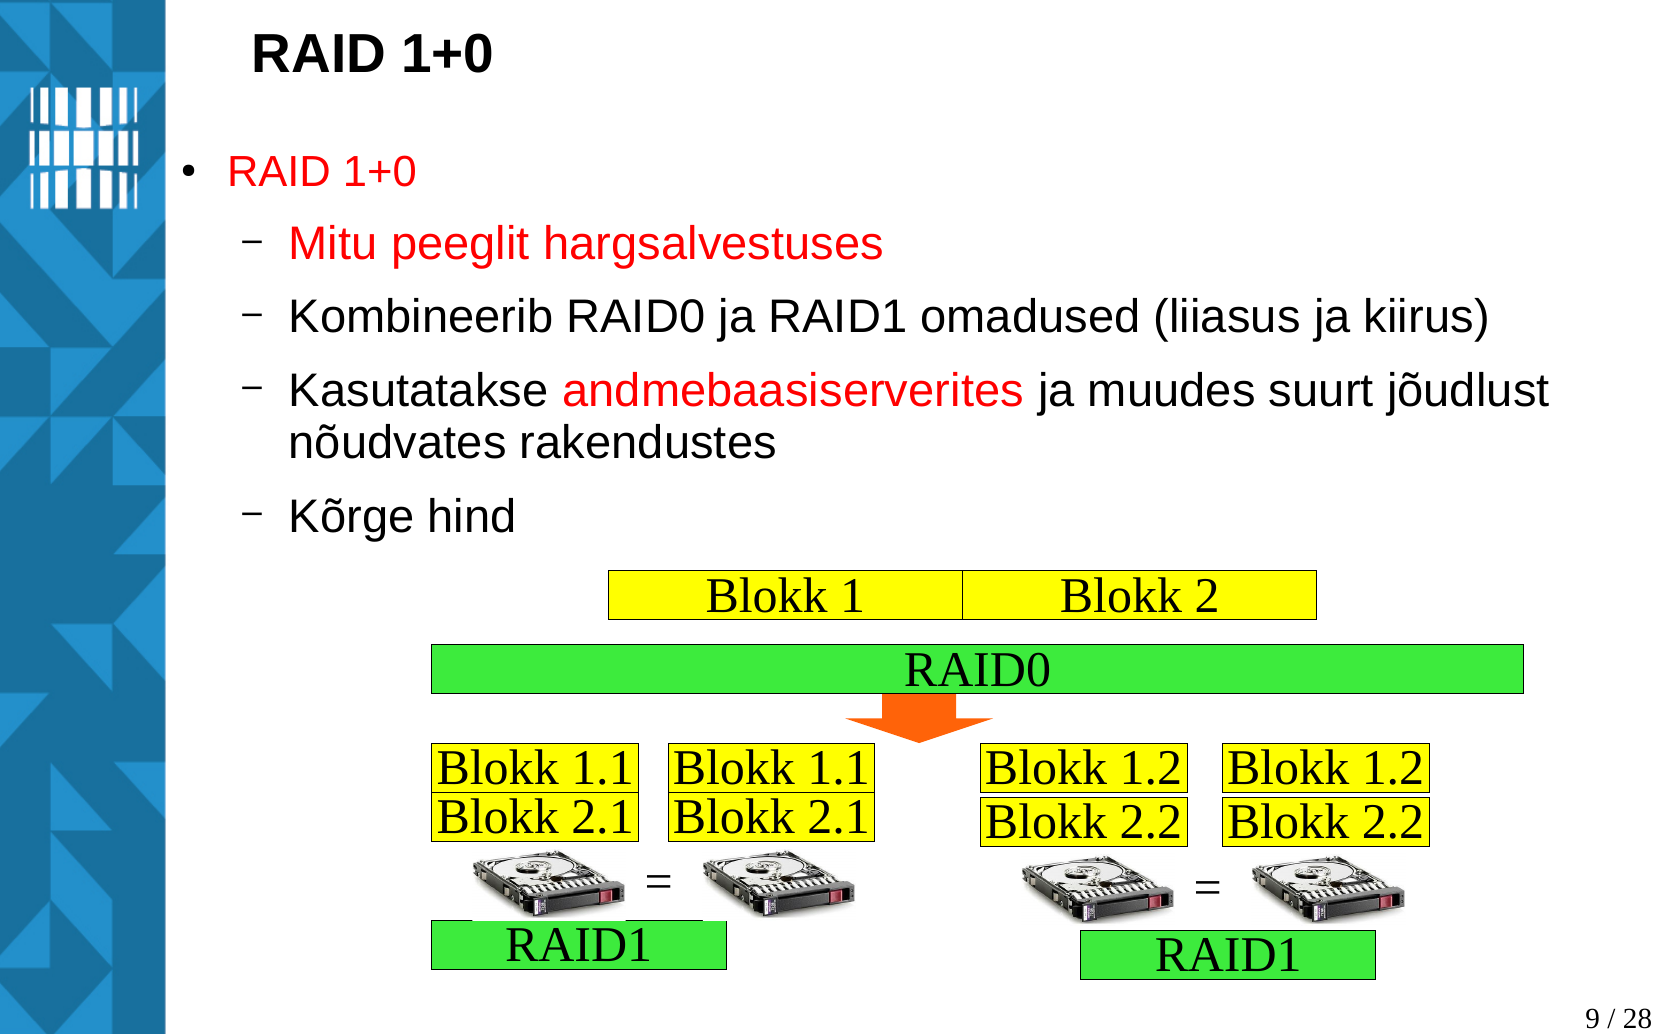

# RAID 1+0
RAID 1+0
Mitu peeglit hargsalvestuses
Kombineerib RAID0 ja RAID1 omadused (liiasus ja kiirus)
Kasutatakse andmebaasiserverites ja muudes suurt jõudlust nõudvates rakendustes
Kõrge hind
Blokk 1
Blokk 2
RAID0
Blokk 1.1
Blokk 1.1
Blokk 1.2
Blokk 1.2
Blokk 2.1
Blokk 2.1
Blokk 2.2
Blokk 2.2
=
=
RAID1
RAID1
9